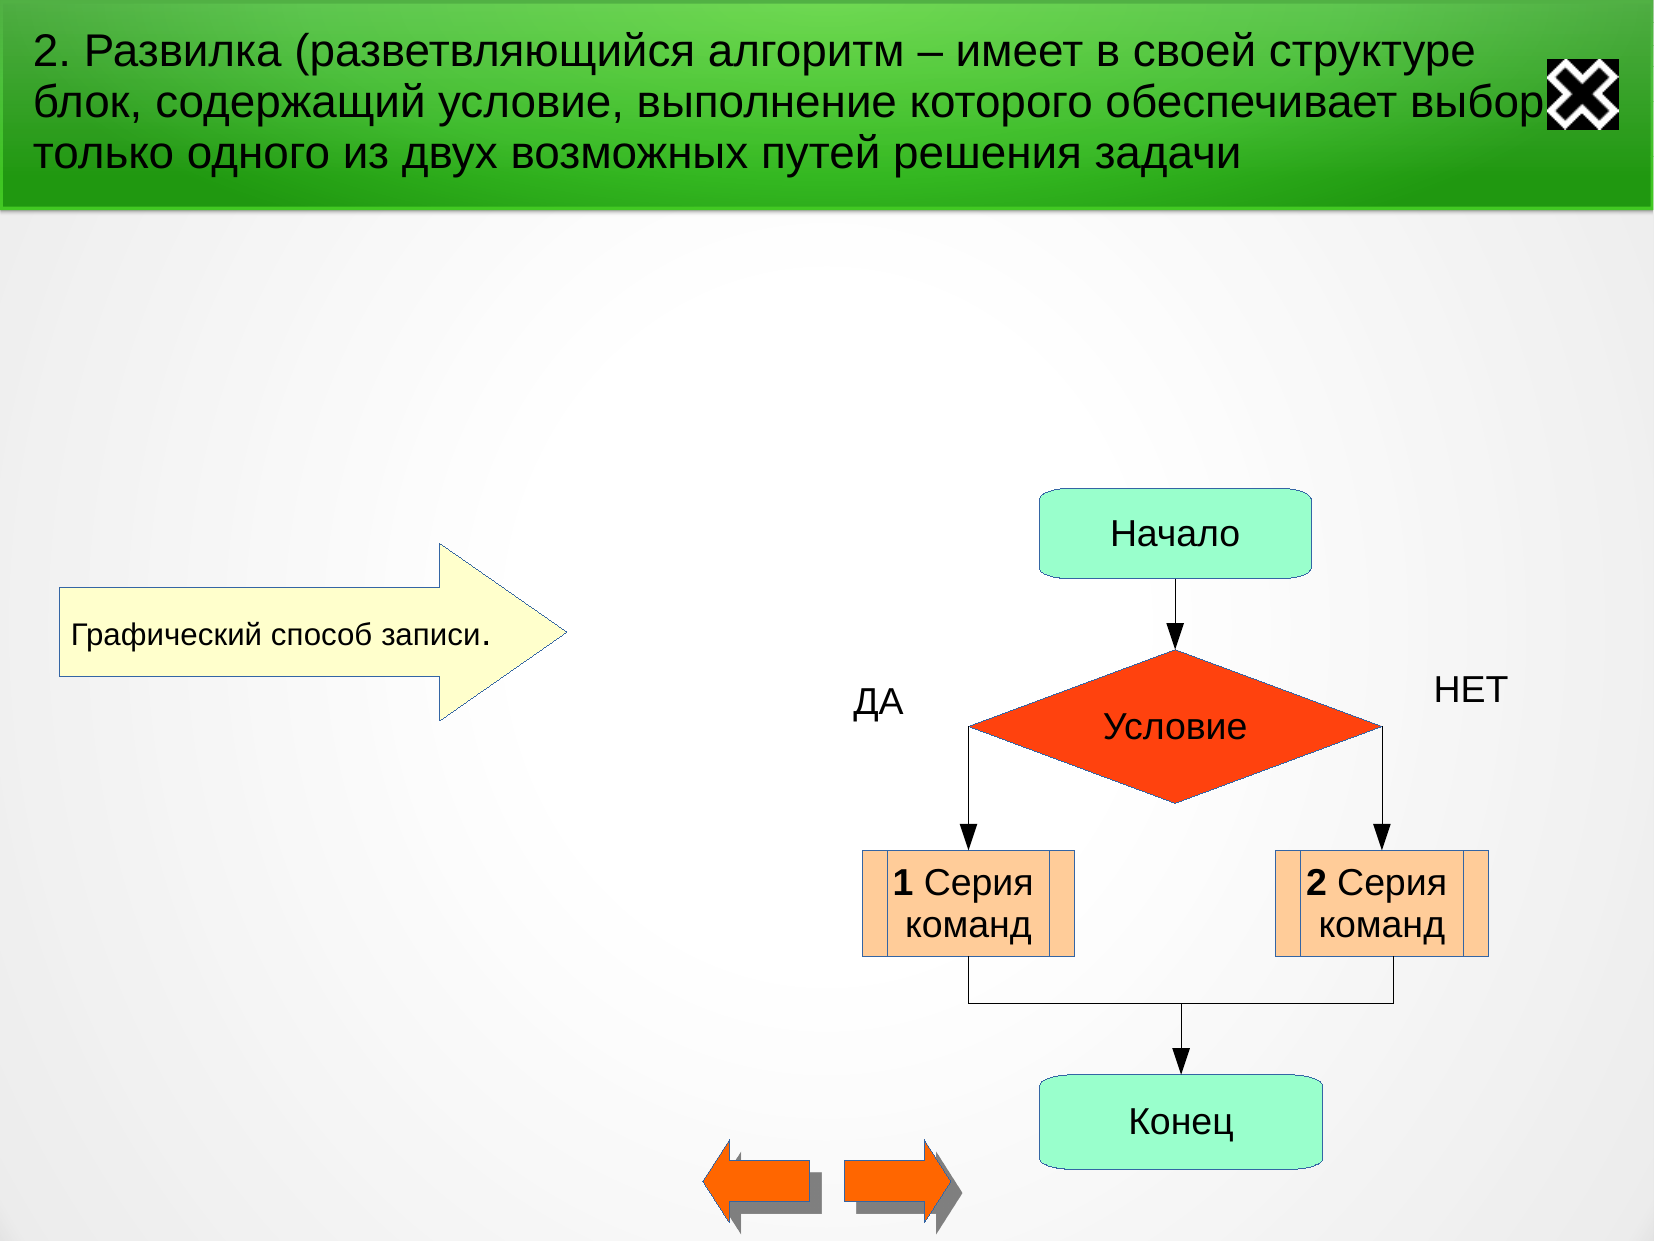

2. Развилка (разветвляющийся алгоритм – имеет в своей структуре блок, содержащий условие, выполнение которого обеспечивает выбор только одного из двух возможных путей решения задачи
Начало
Графический способ записи.
Условие
НЕТ
ДА
1 Серия
команд
2 Серия
команд
Конец